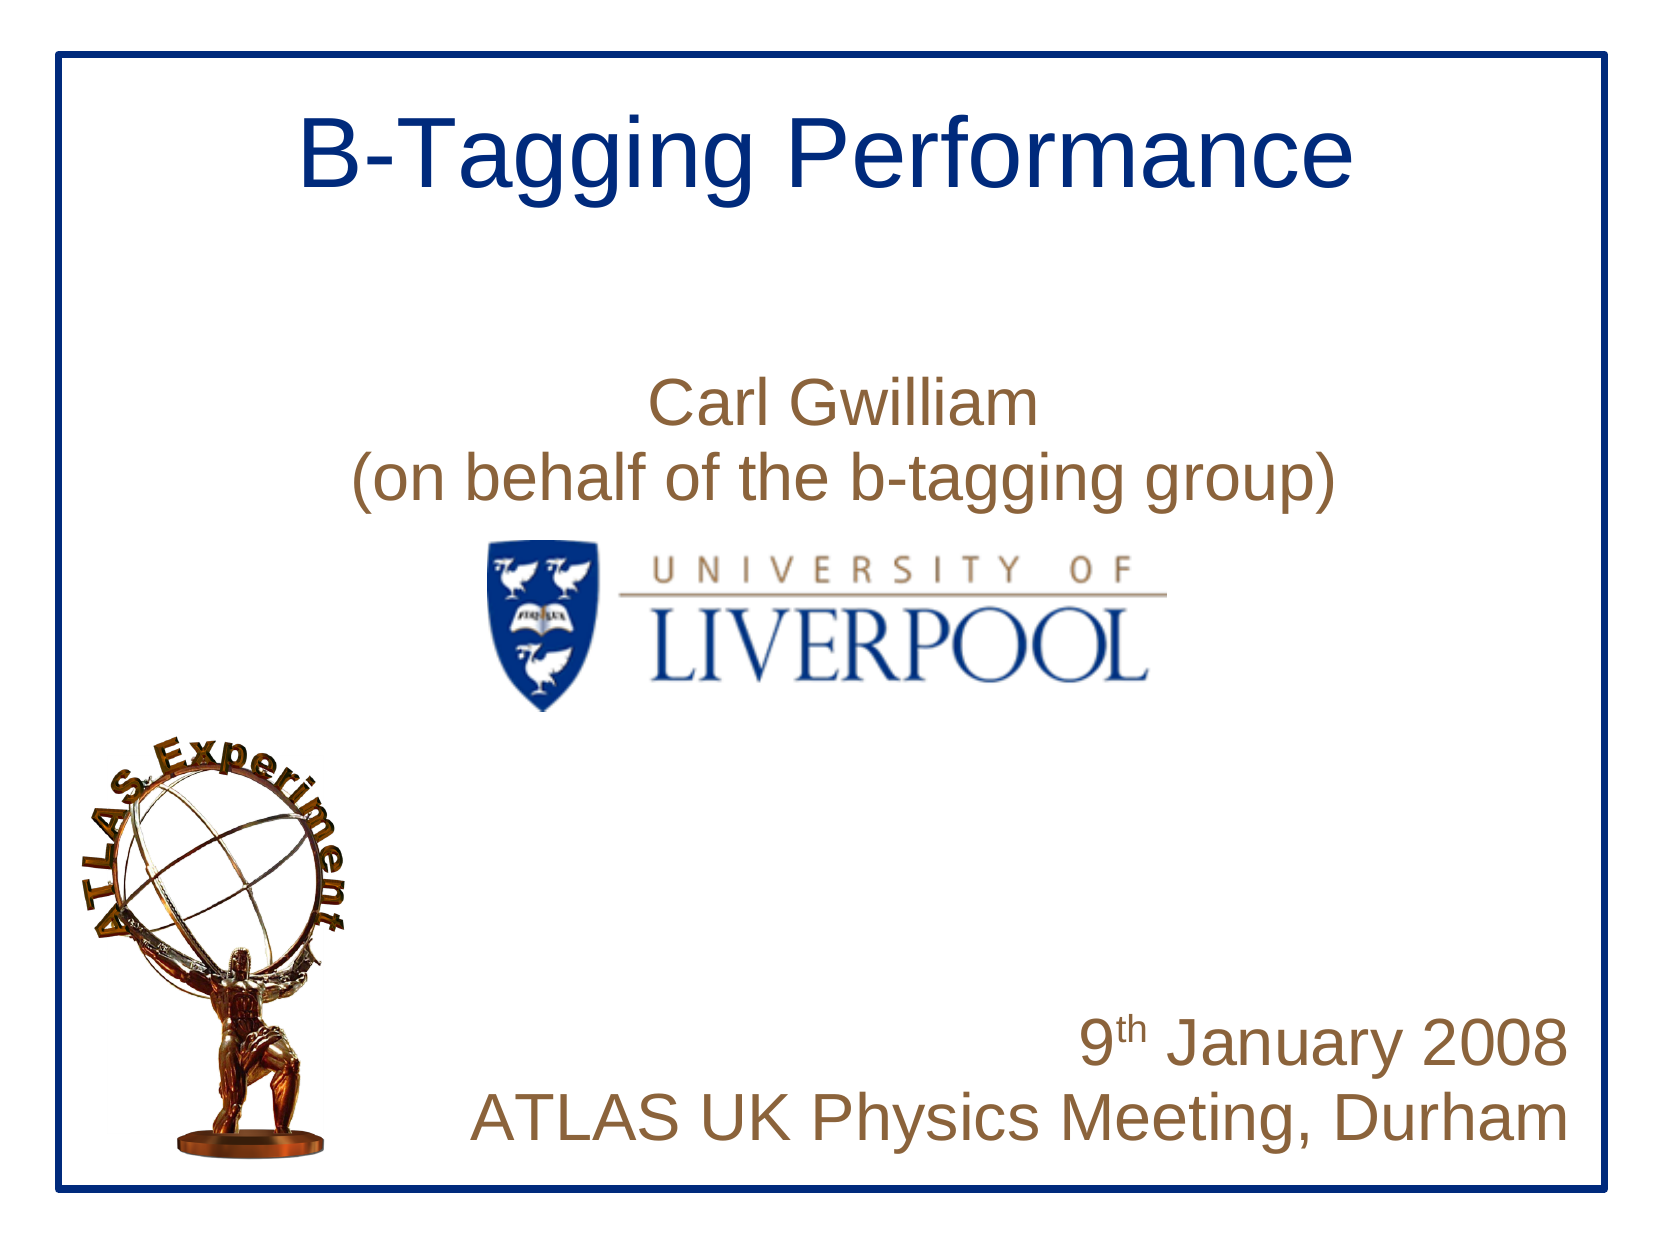

# B-Tagging Performance
Carl Gwilliam
(on behalf of the b-tagging group)
9th January 2008
ATLAS UK Physics Meeting, Durham